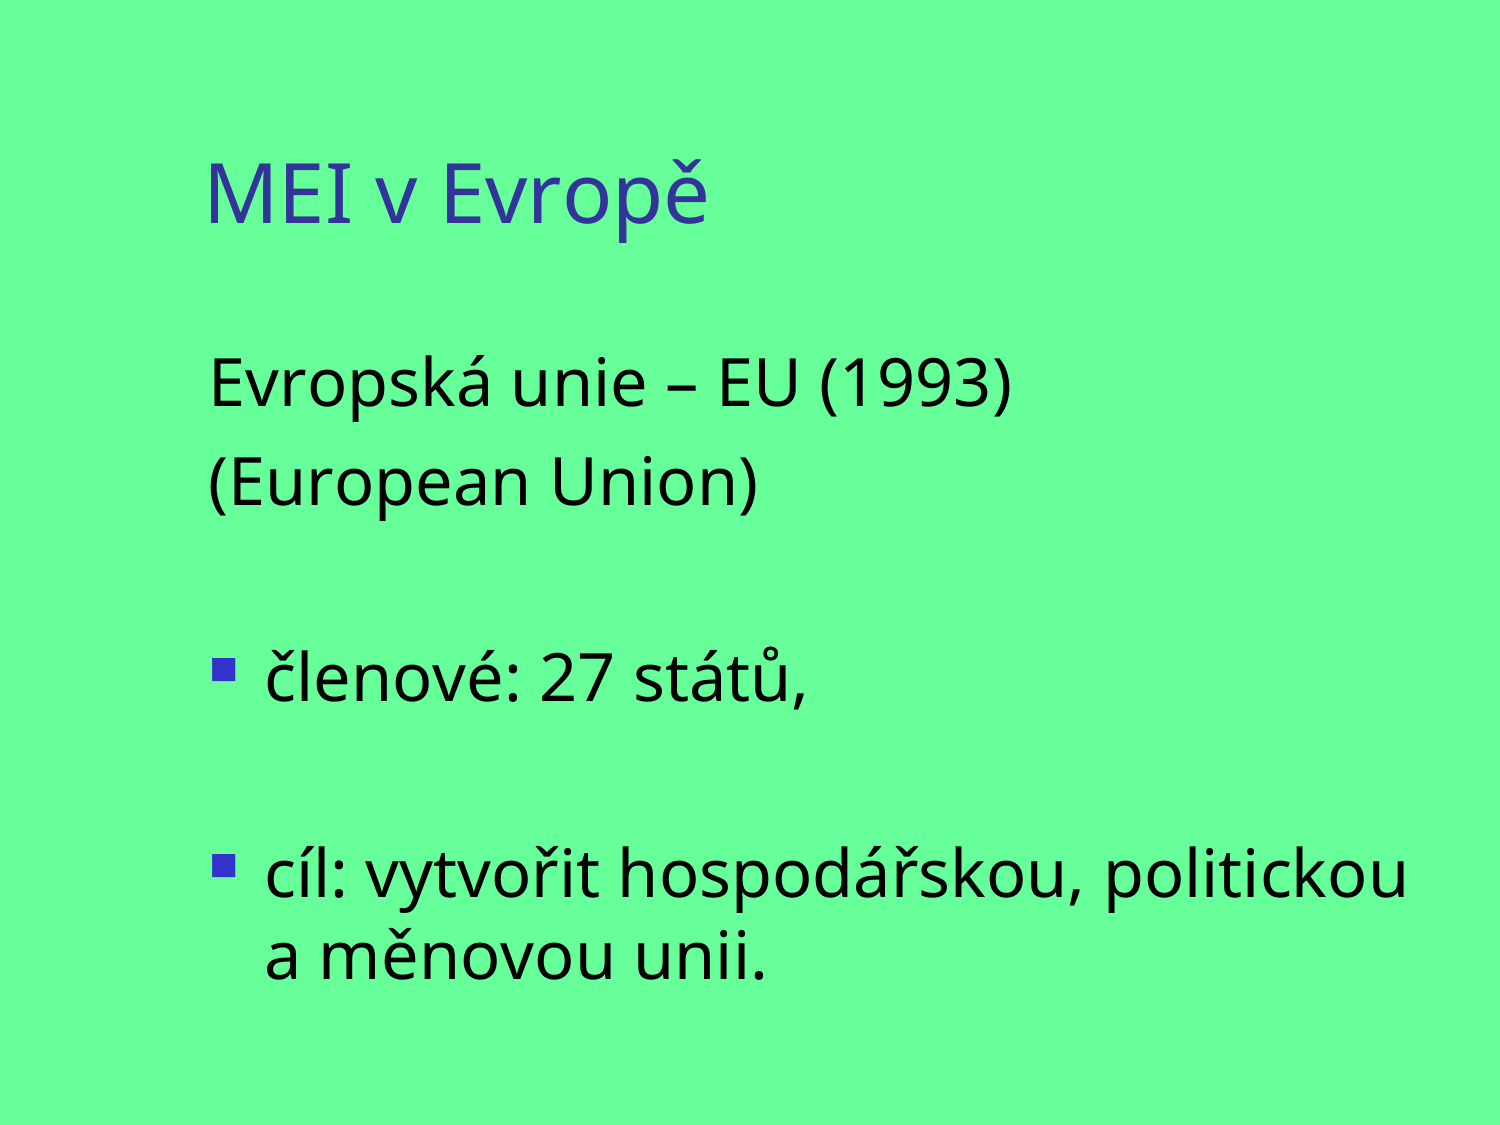

# MEI v Evropě
Evropská unie – EU (1993)
(European Union)
členové: 27 států,
cíl: vytvořit hospodářskou, politickou
a měnovou unii.